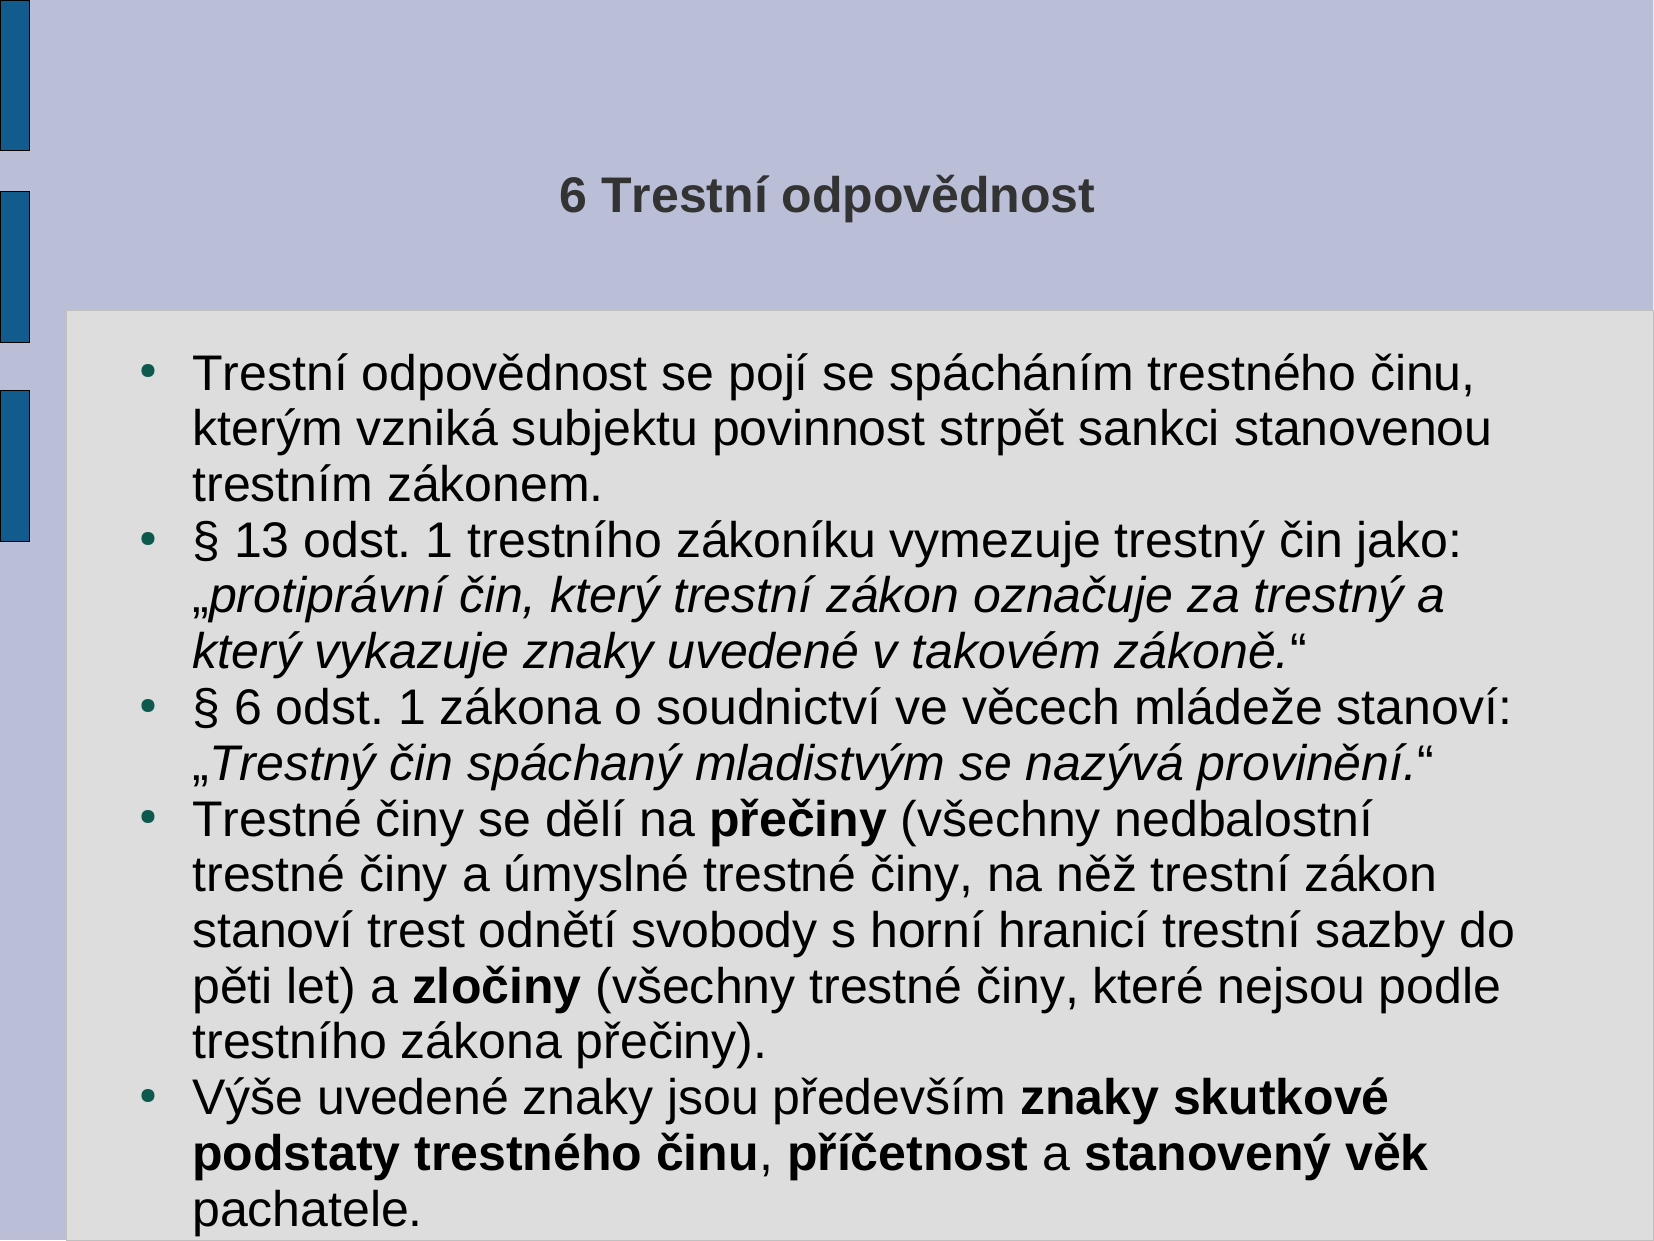

# 6 Trestní odpovědnost
Trestní odpovědnost se pojí se spácháním trestného činu, kterým vzniká subjektu povinnost strpět sankci stanovenou trestním zákonem.
§ 13 odst. 1 trestního zákoníku vymezuje trestný čin jako: „protiprávní čin, který trestní zákon označuje za trestný a který vykazuje znaky uvedené v takovém zákoně.“
§ 6 odst. 1 zákona o soudnictví ve věcech mládeže stanoví: „Trestný čin spáchaný mladistvým se nazývá provinění.“
Trestné činy se dělí na přečiny (všechny nedbalostní trestné činy a úmyslné trestné činy, na něž trestní zákon stanoví trest odnětí svobody s horní hranicí trestní sazby do pěti let) a zločiny (všechny trestné činy, které nejsou podle trestního zákona přečiny).
Výše uvedené znaky jsou především znaky skutkové podstaty trestného činu, příčetnost a stanovený věk pachatele.